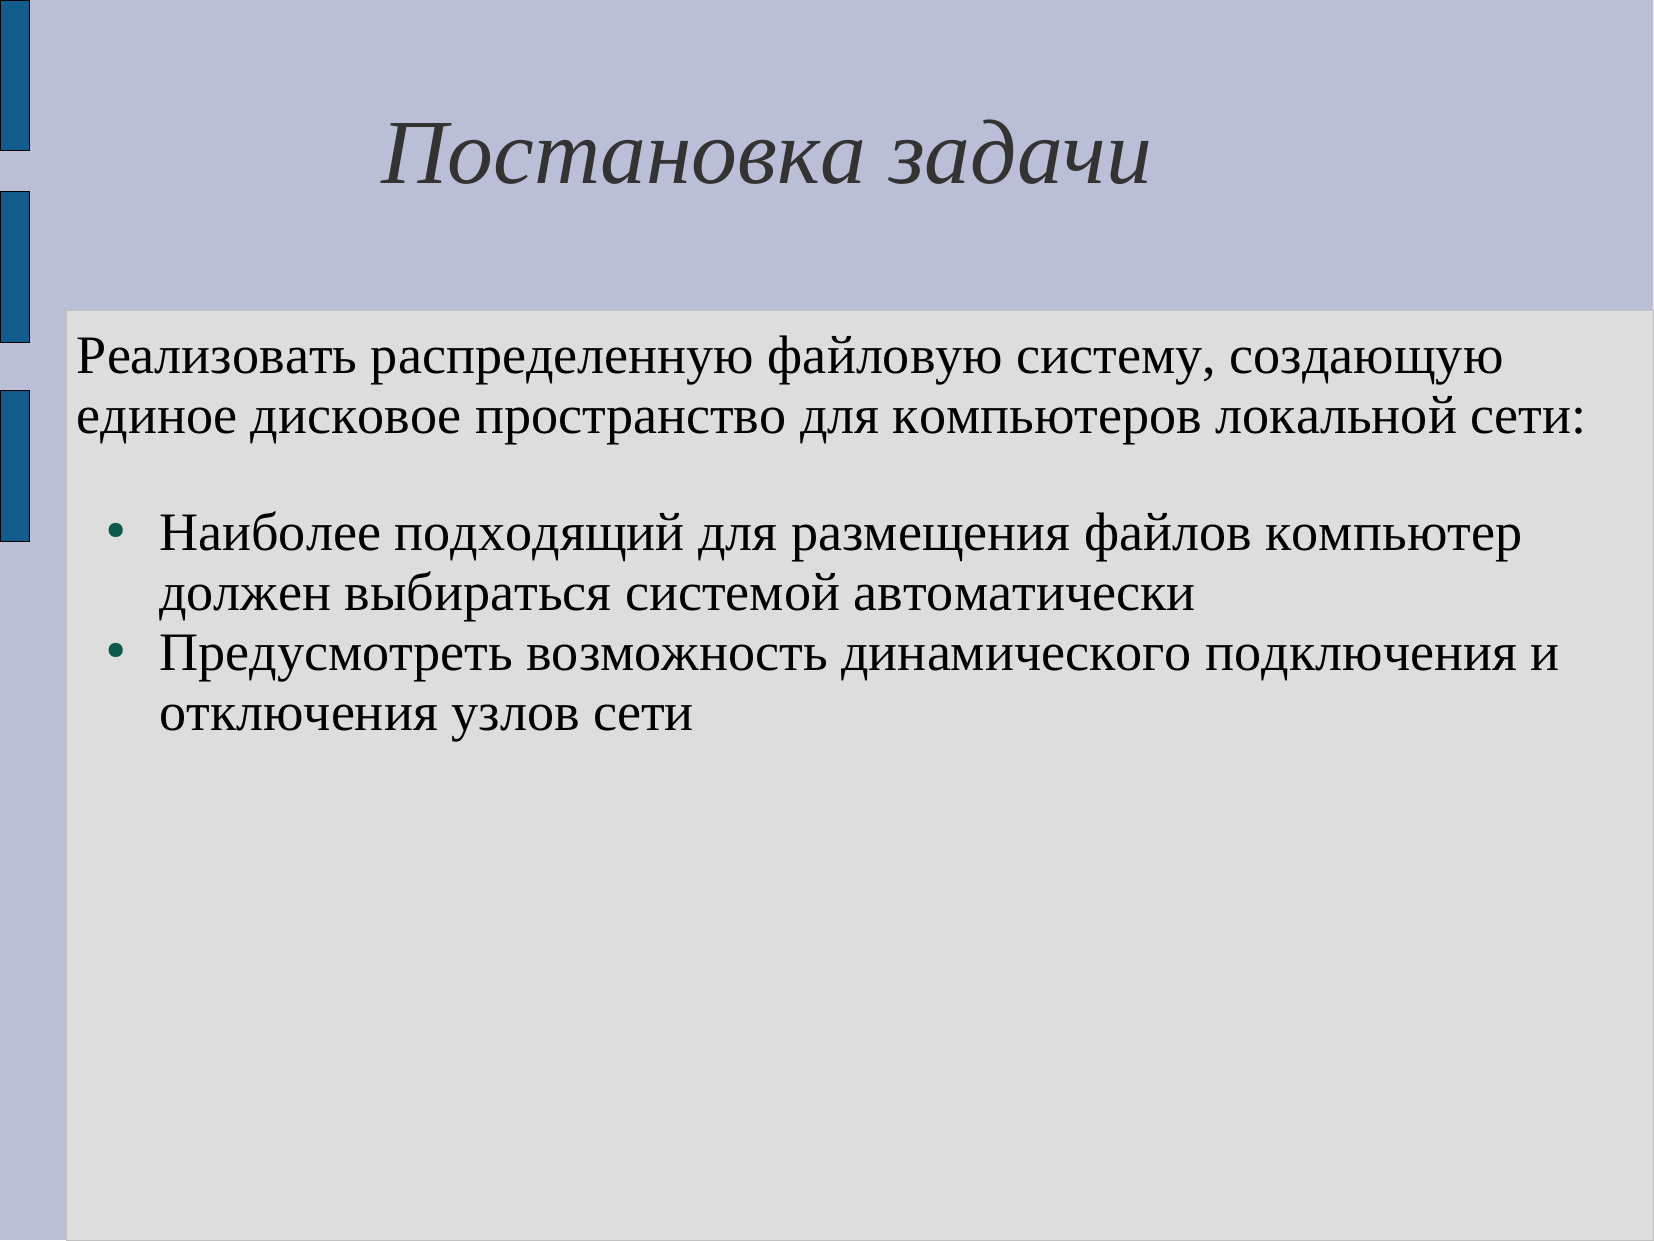

# Постановка задачи
Реализовать распределенную файловую систему, создающую единое дисковое пространство для компьютеров локальной сети:
Наиболее подходящий для размещения файлов компьютер должен выбираться системой автоматически
Предусмотреть возможность динамического подключения и отключения узлов сети